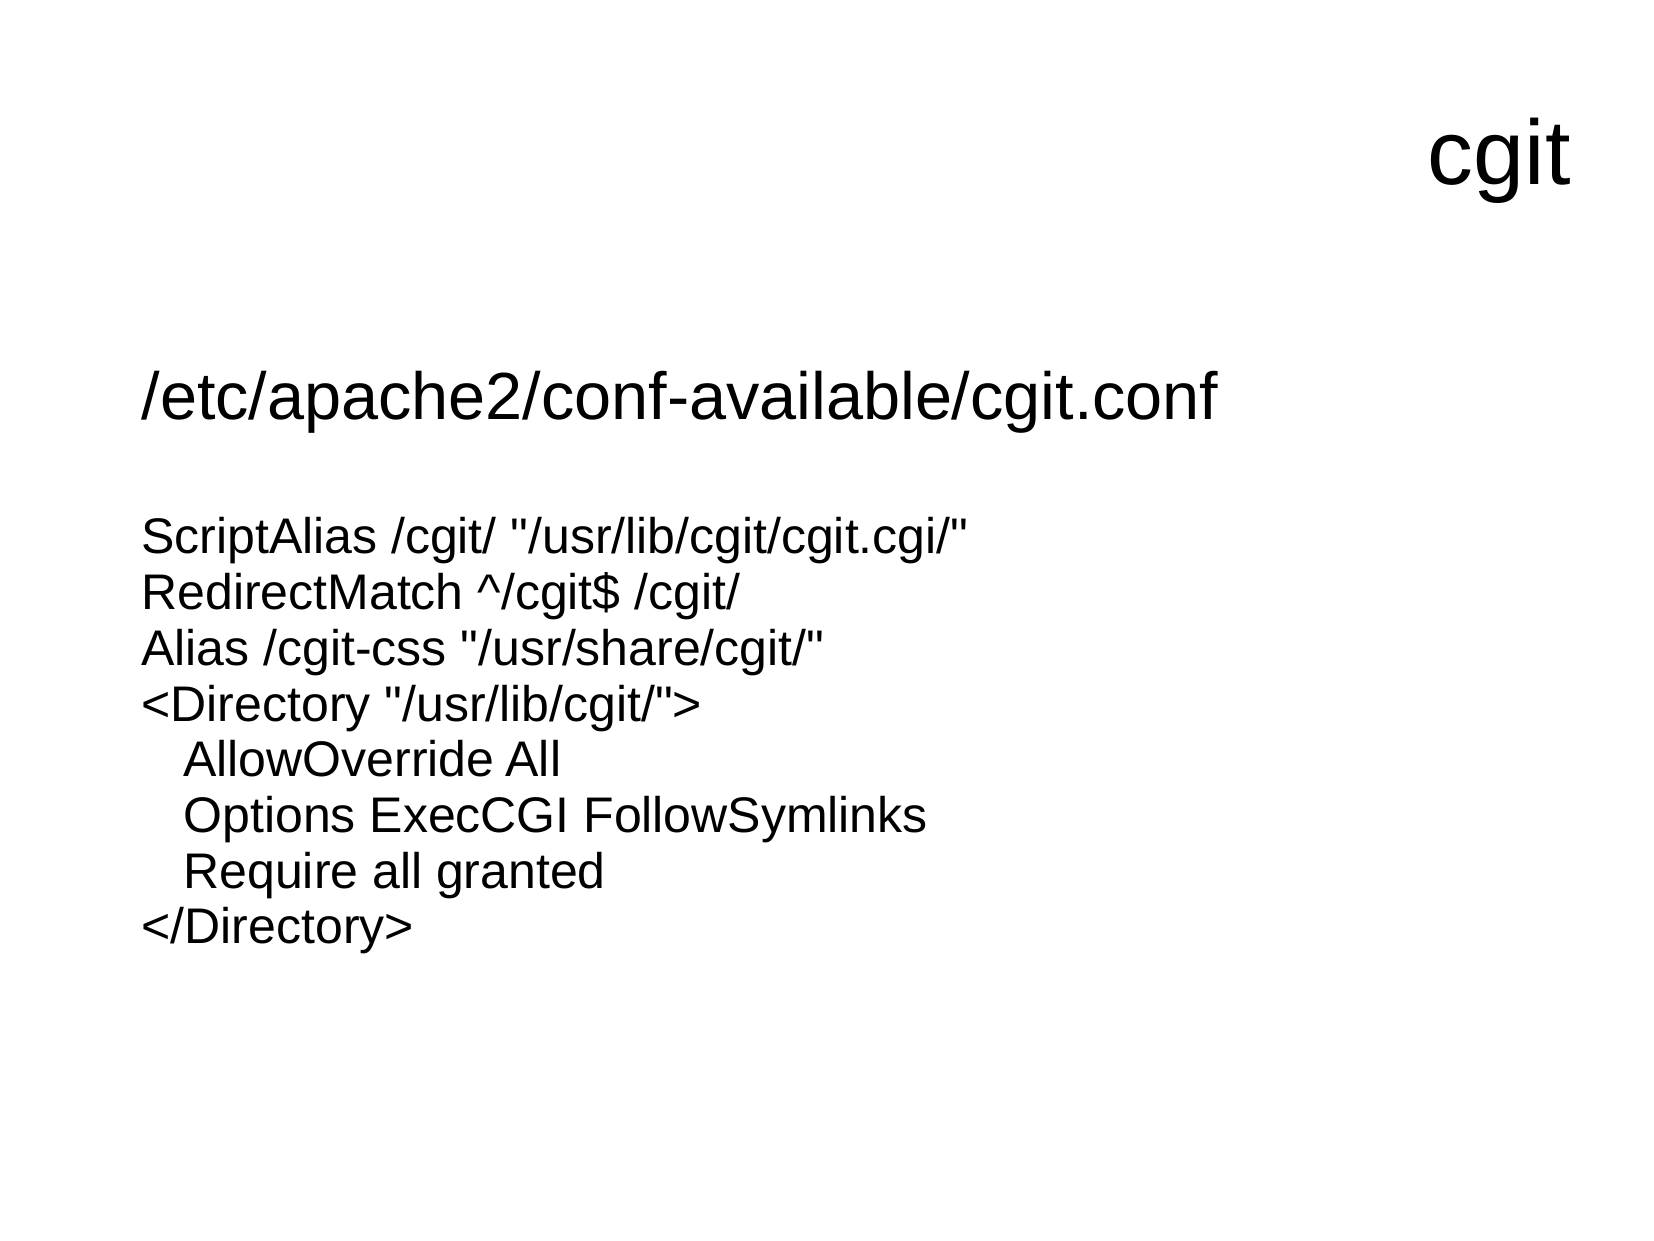

# cgit
/etc/apache2/conf-available/cgit.conf
ScriptAlias /cgit/ "/usr/lib/cgit/cgit.cgi/"
RedirectMatch ^/cgit$ /cgit/
Alias /cgit-css "/usr/share/cgit/"
<Directory "/usr/lib/cgit/">
 AllowOverride All
 Options ExecCGI FollowSymlinks
 Require all granted
</Directory>
summary-tags=10
enable-index-links=1
enable-commit-graph=1
enable-log-filecount=1
enable-log-linecount=1
enable-git-config=0
scan-path=/srv/git/
Quelle:
https://wiki.archlinux.org/index.php/Cgit#Adding_repositories